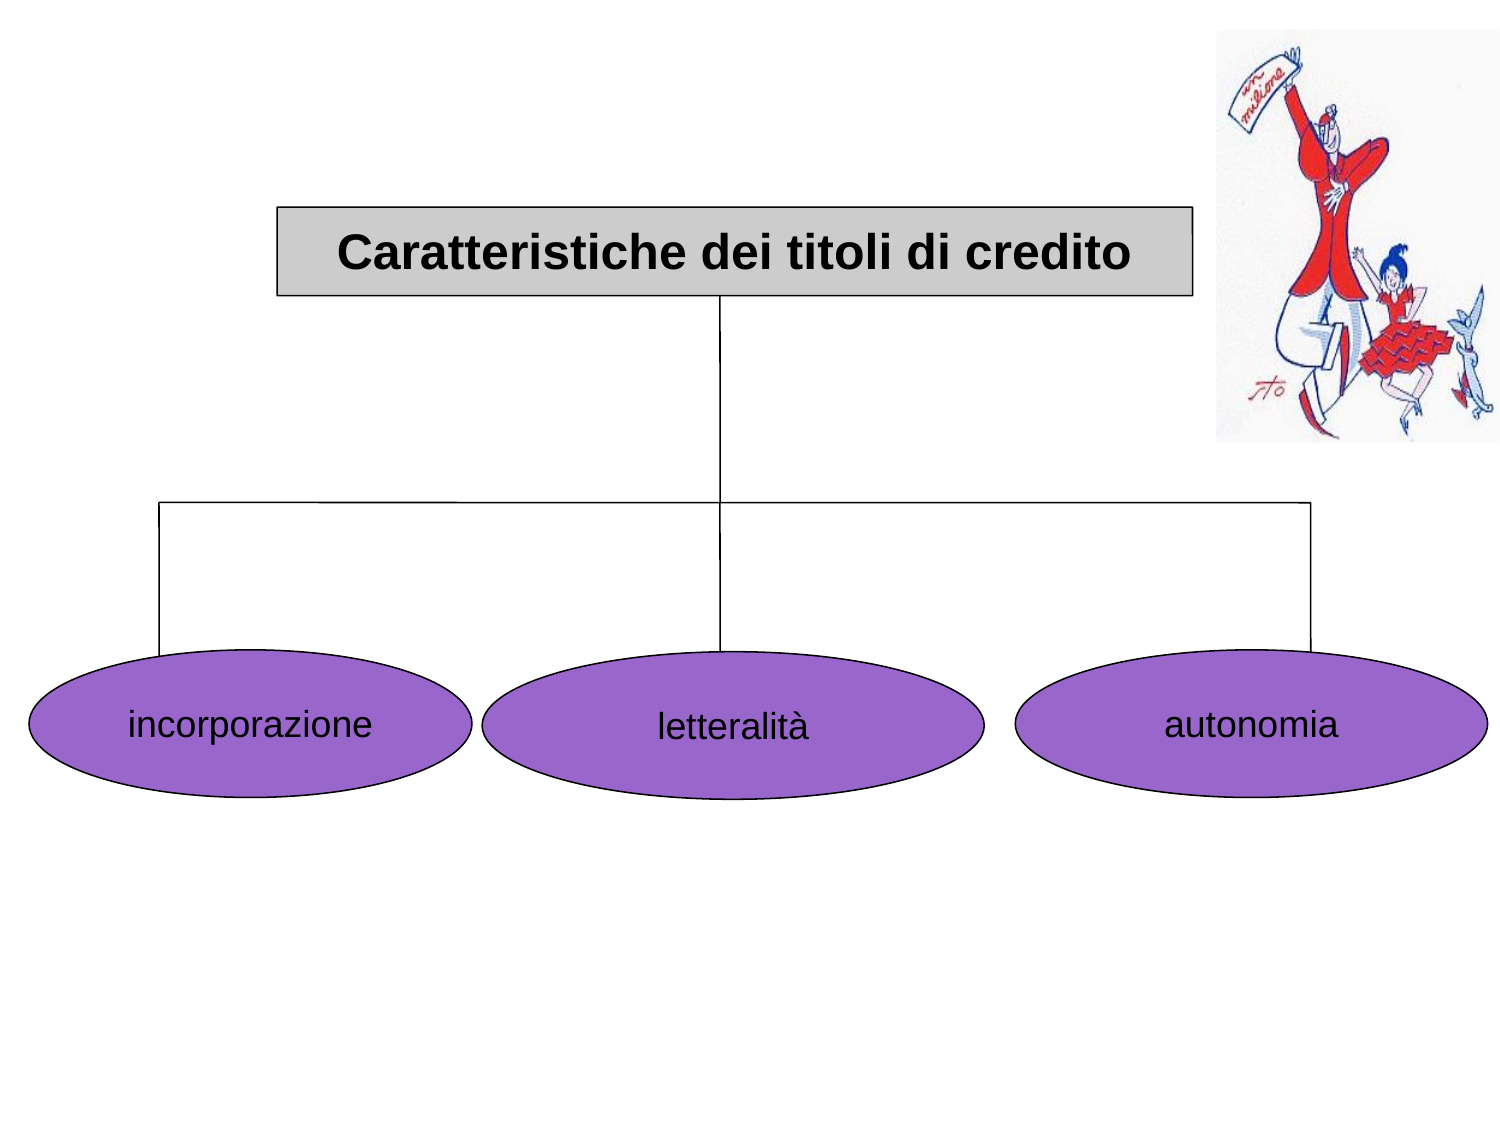

Caratteristiche dei titoli di credito
incorporazione
autonomia
letteralità